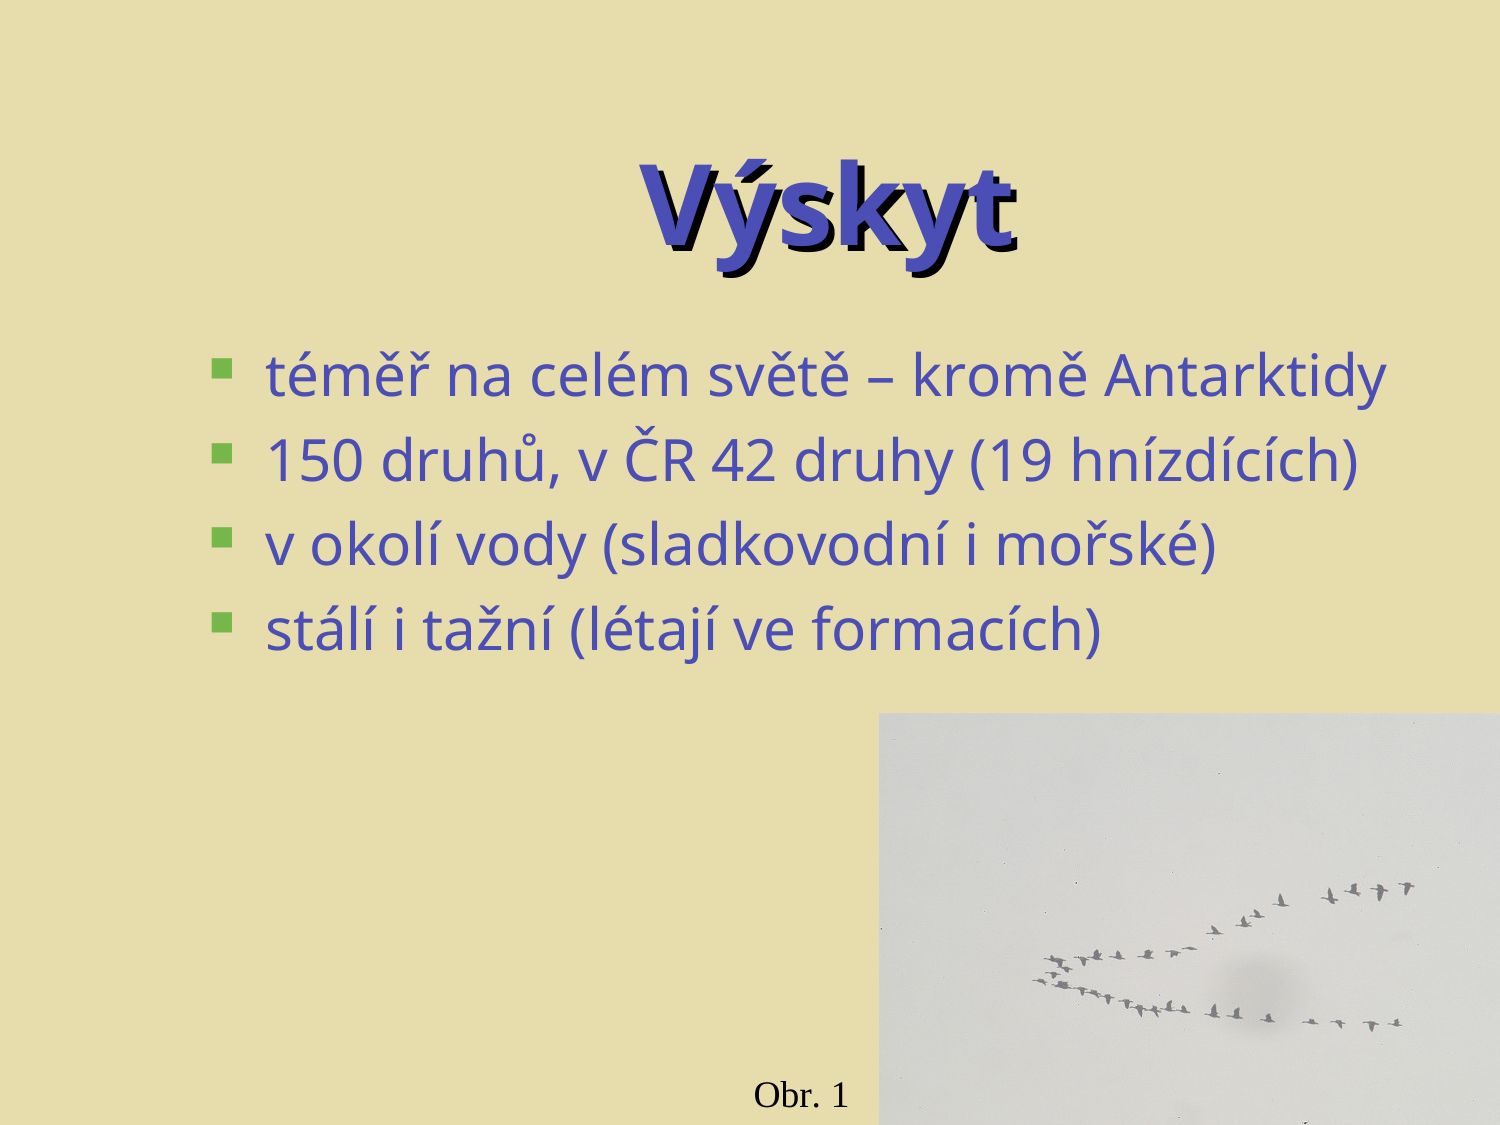

# Výskyt
téměř na celém světě – kromě Antarktidy
150 druhů, v ČR 42 druhy (19 hnízdících)
v okolí vody (sladkovodní i mořské)
stálí i tažní (létají ve formacích)
Obr. 1